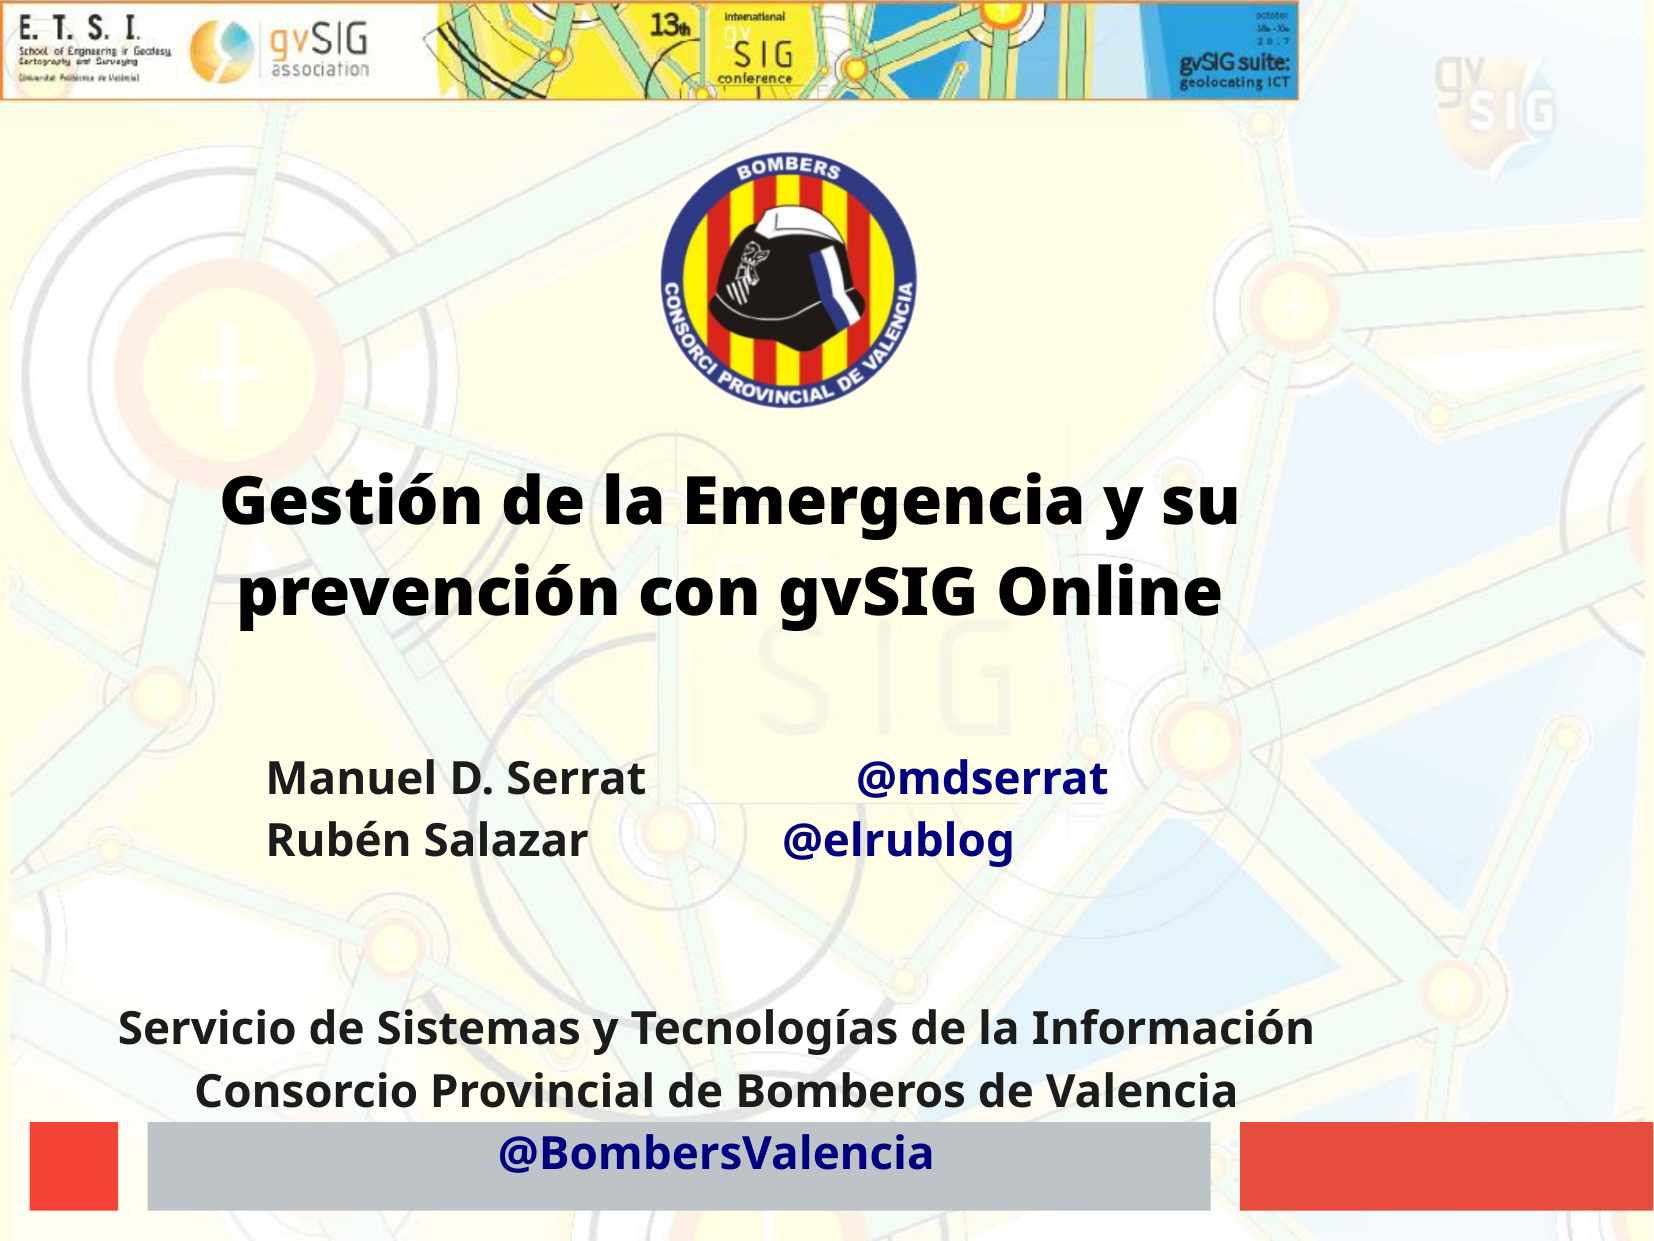

# Gestión de la Emergencia y su prevención con gvSIG Online
		Manuel D. Serrat			@mdserrat
		Rubén Salazar			@elrublog
Servicio de Sistemas y Tecnologías de la Información
Consorcio Provincial de Bomberos de Valencia
@BombersValencia